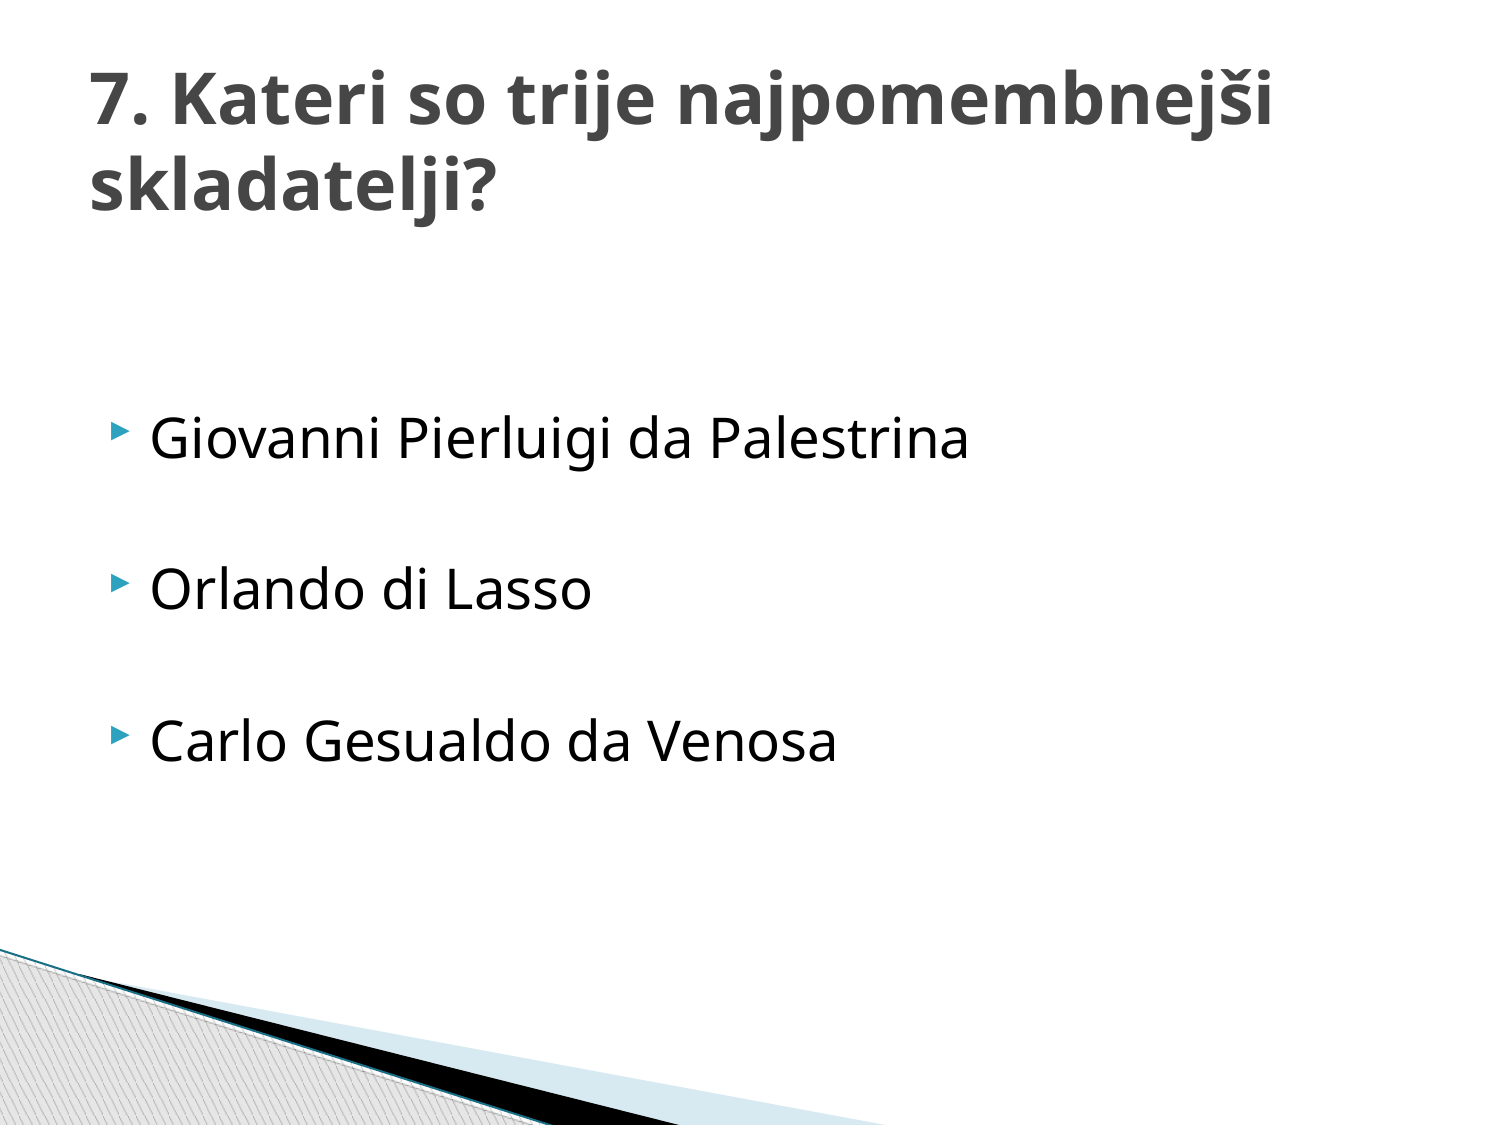

7. Kateri so trije najpomembnejši skladatelji?
# Giovanni Pierluigi da Palestrina
Orlando di Lasso
Carlo Gesualdo da Venosa